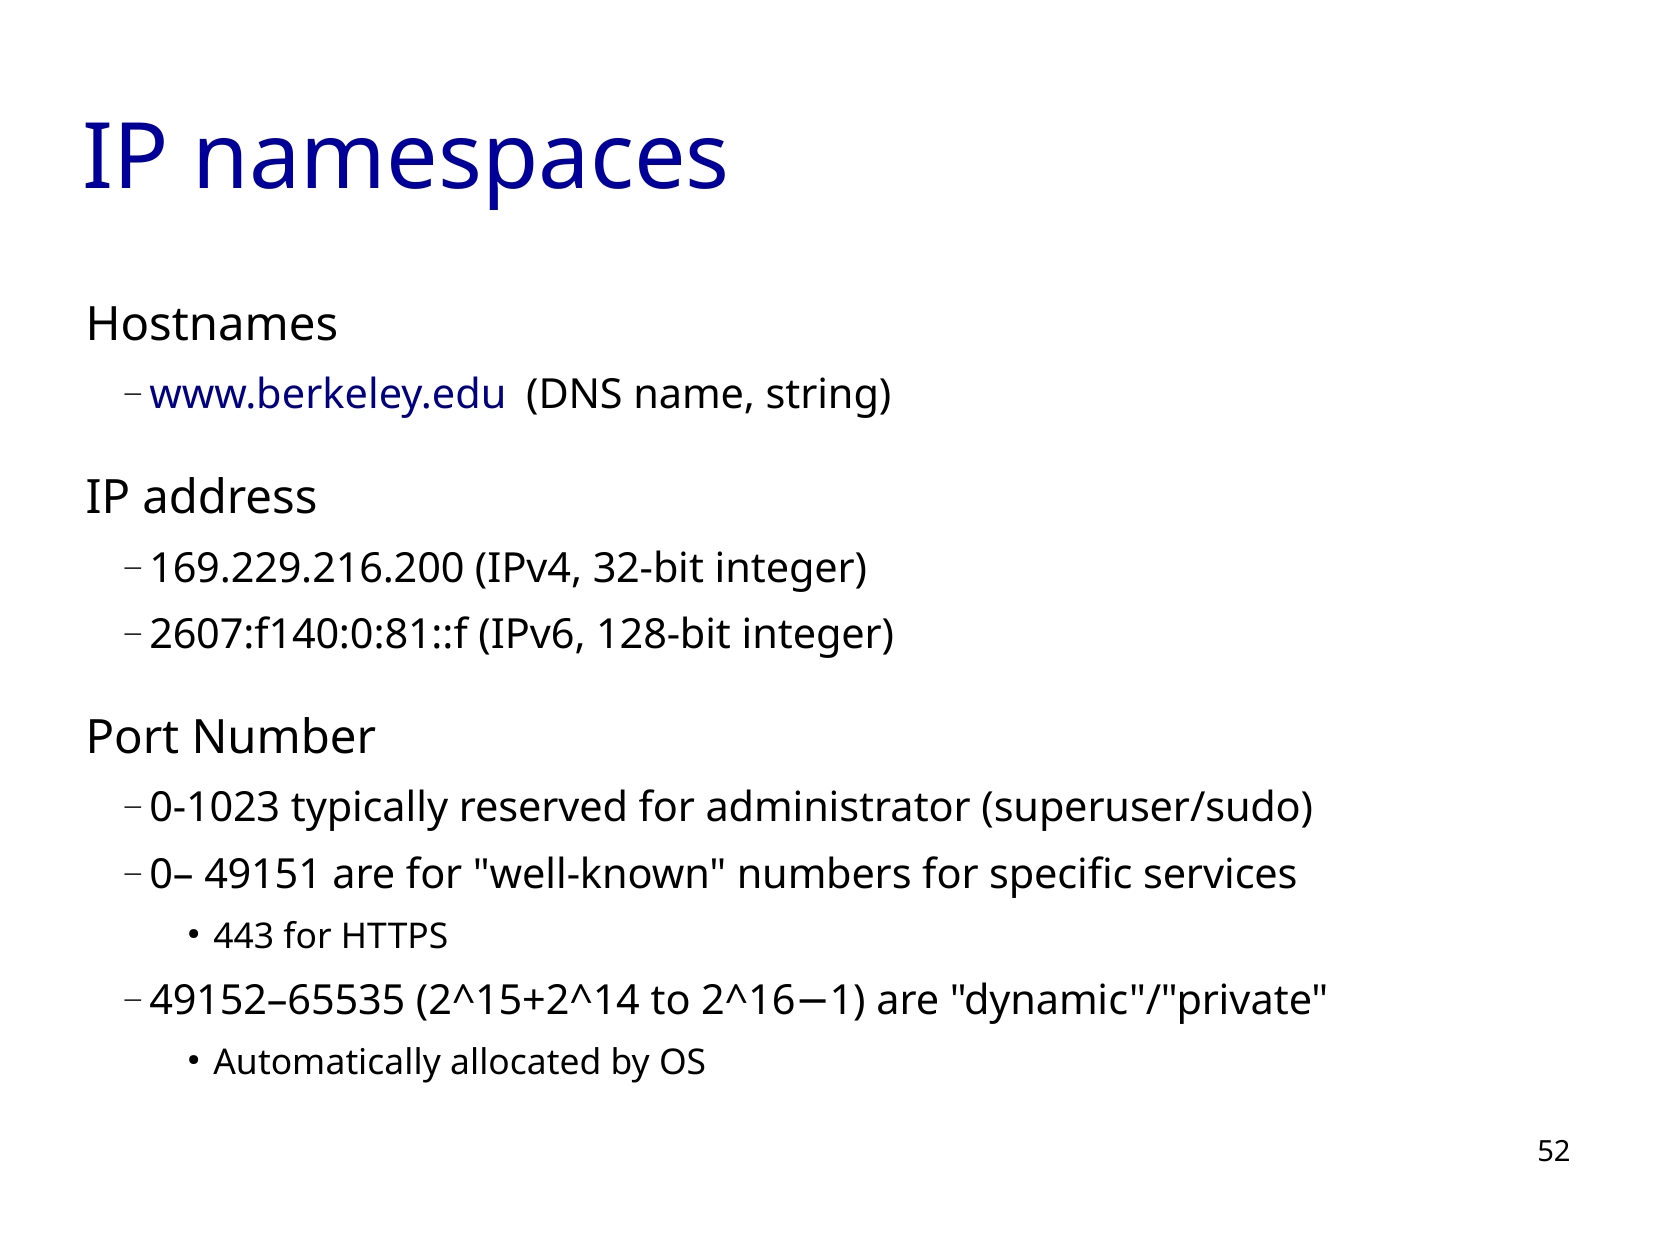

# IP namespaces
Hostnames
www.berkeley.edu (DNS name, string)
IP address
169.229.216.200 (IPv4, 32-bit integer)
2607:f140:0:81::f (IPv6, 128-bit integer)
Port Number
0-1023 typically reserved for administrator (superuser/sudo)
0– 49151 are for "well-known" numbers for specific services
443 for HTTPS
49152–65535 (2^15+2^14 to 2^16−1) are "dynamic"/"private"
Automatically allocated by OS
52